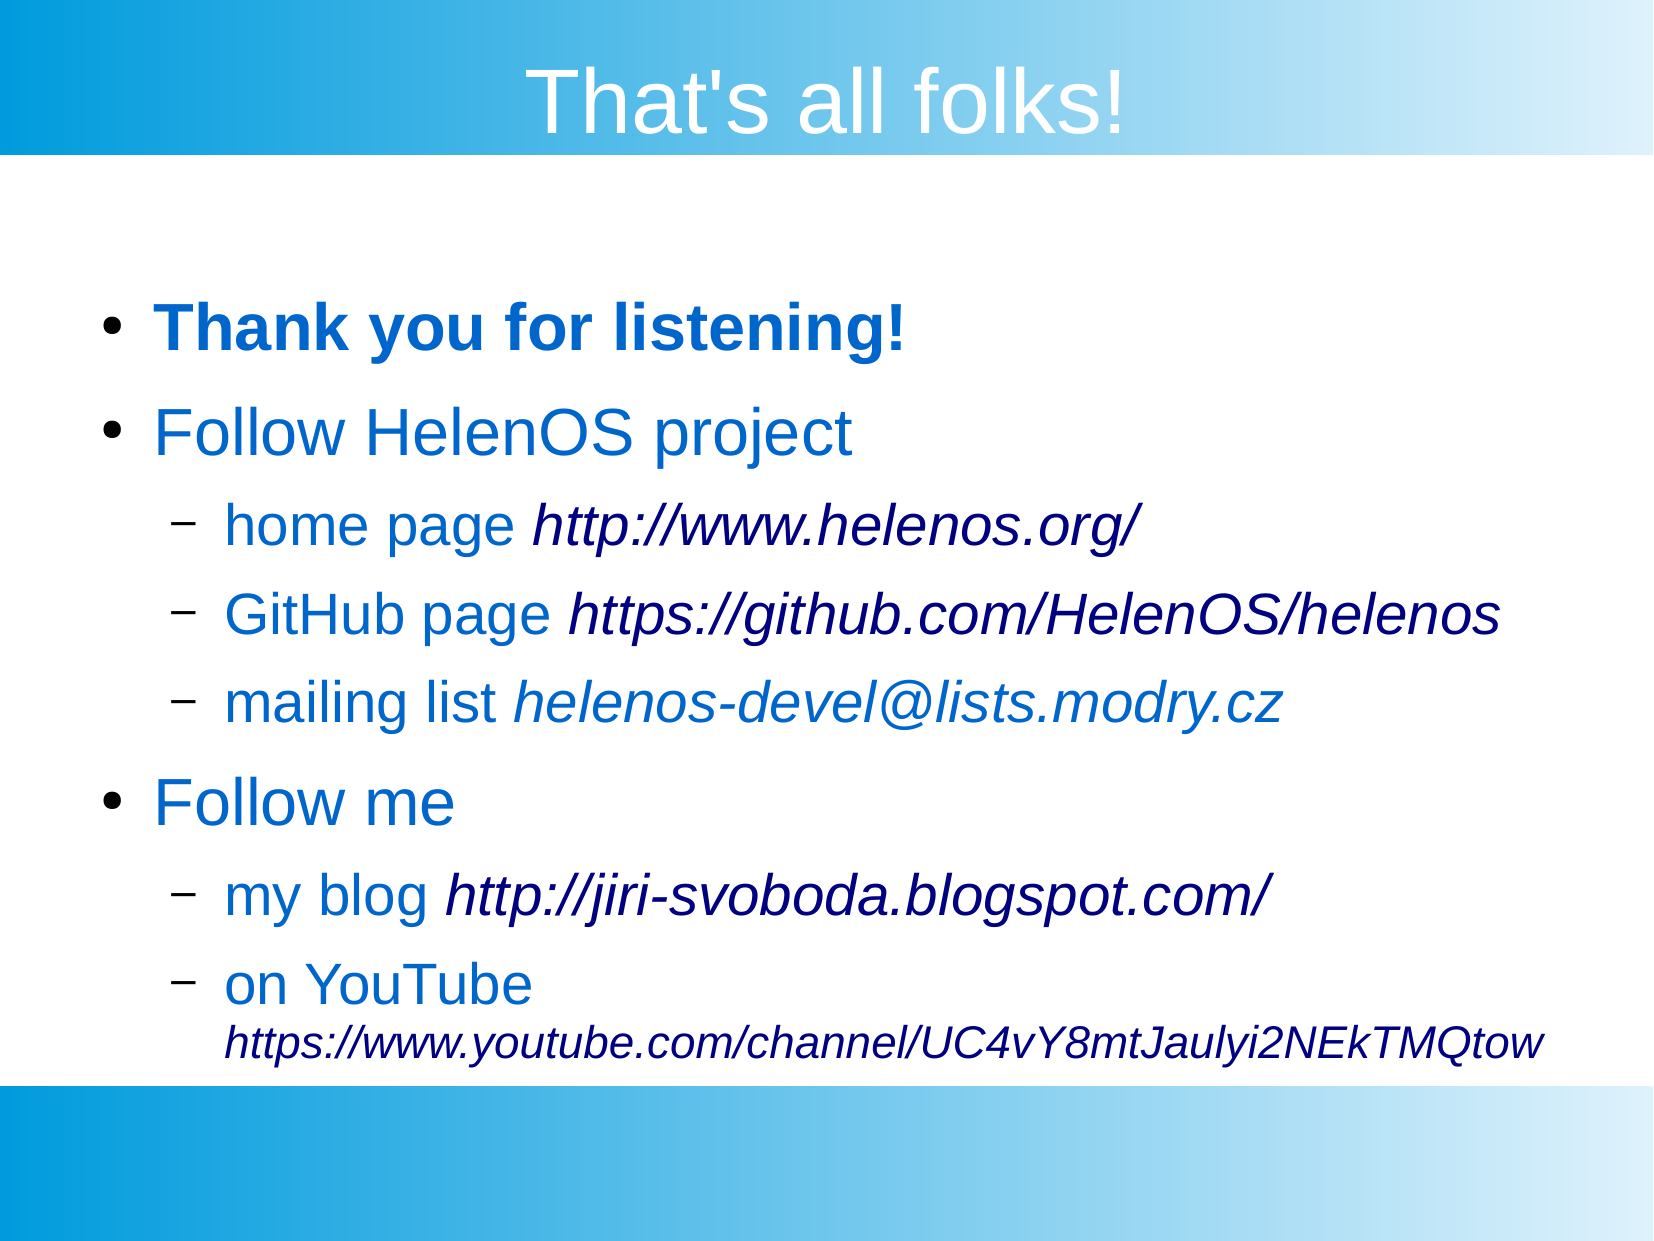

# That's all folks!
Thank you for listening!
Follow HelenOS project
home page http://www.helenos.org/
GitHub page https://github.com/HelenOS/helenos
mailing list helenos-devel@lists.modry.cz
Follow me
my blog http://jiri-svoboda.blogspot.com/
on YouTube https://www.youtube.com/channel/UC4vY8mtJaulyi2NEkTMQtow